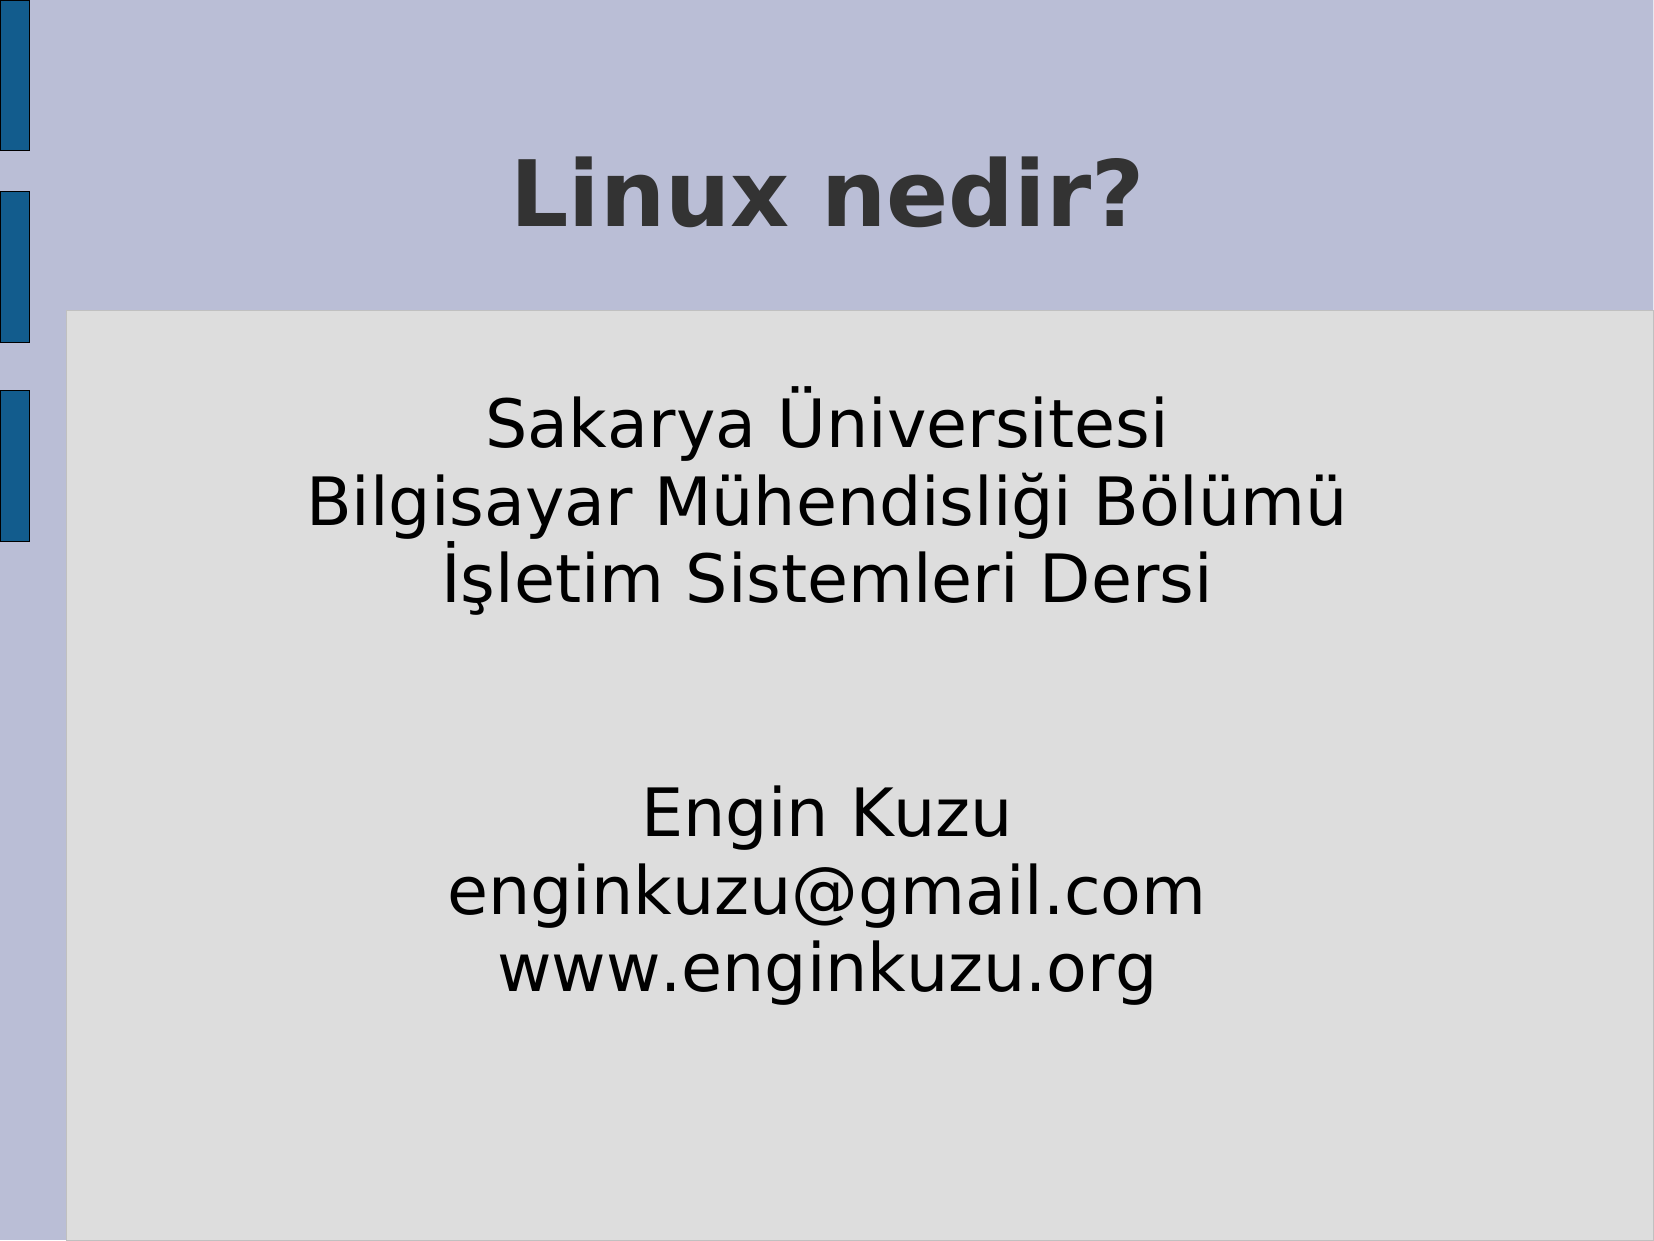

# Linux nedir?
Sakarya Üniversitesi
Bilgisayar Mühendisliği Bölümü
İşletim Sistemleri Dersi
Engin Kuzu
enginkuzu@gmail.com
www.enginkuzu.org